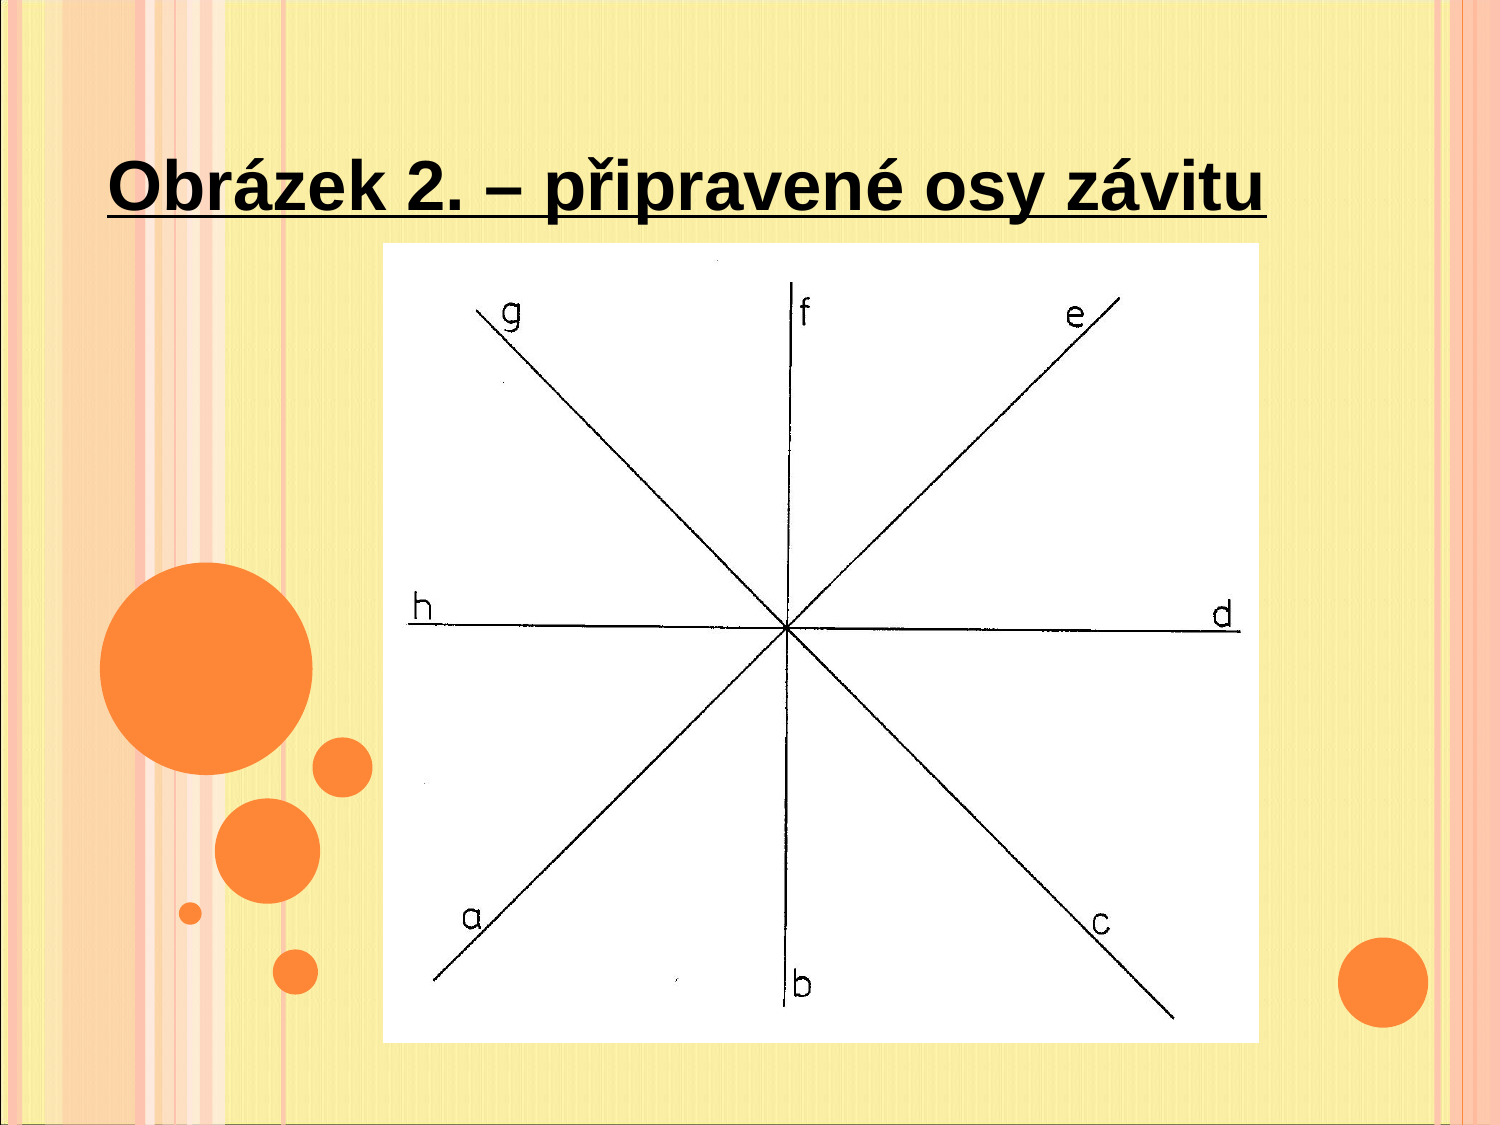

# Obrázek 2. – připravené osy závitu